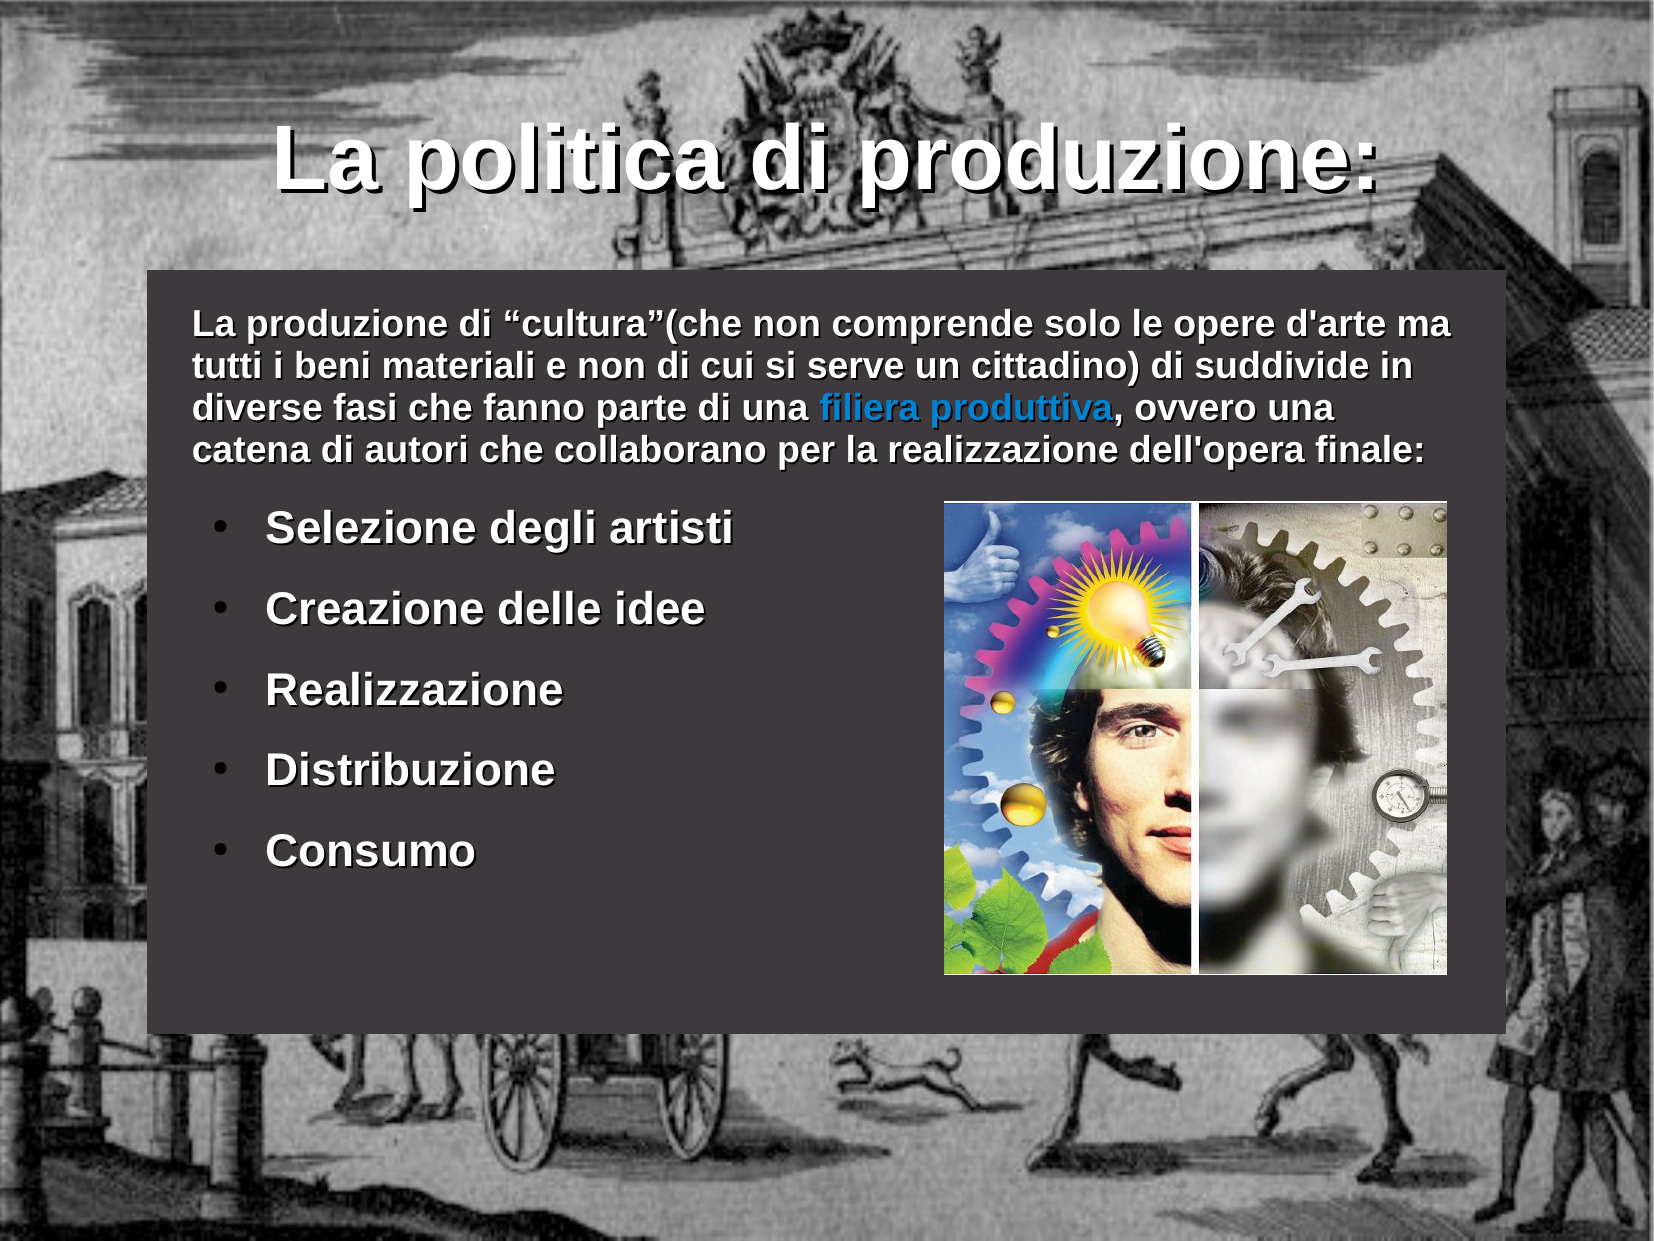

# La politica di produzione:
La produzione di “cultura”(che non comprende solo le opere d'arte ma tutti i beni materiali e non di cui si serve un cittadino) di suddivide in diverse fasi che fanno parte di una filiera produttiva, ovvero una catena di autori che collaborano per la realizzazione dell'opera finale:
Selezione degli artisti
Creazione delle idee
Realizzazione
Distribuzione
Consumo